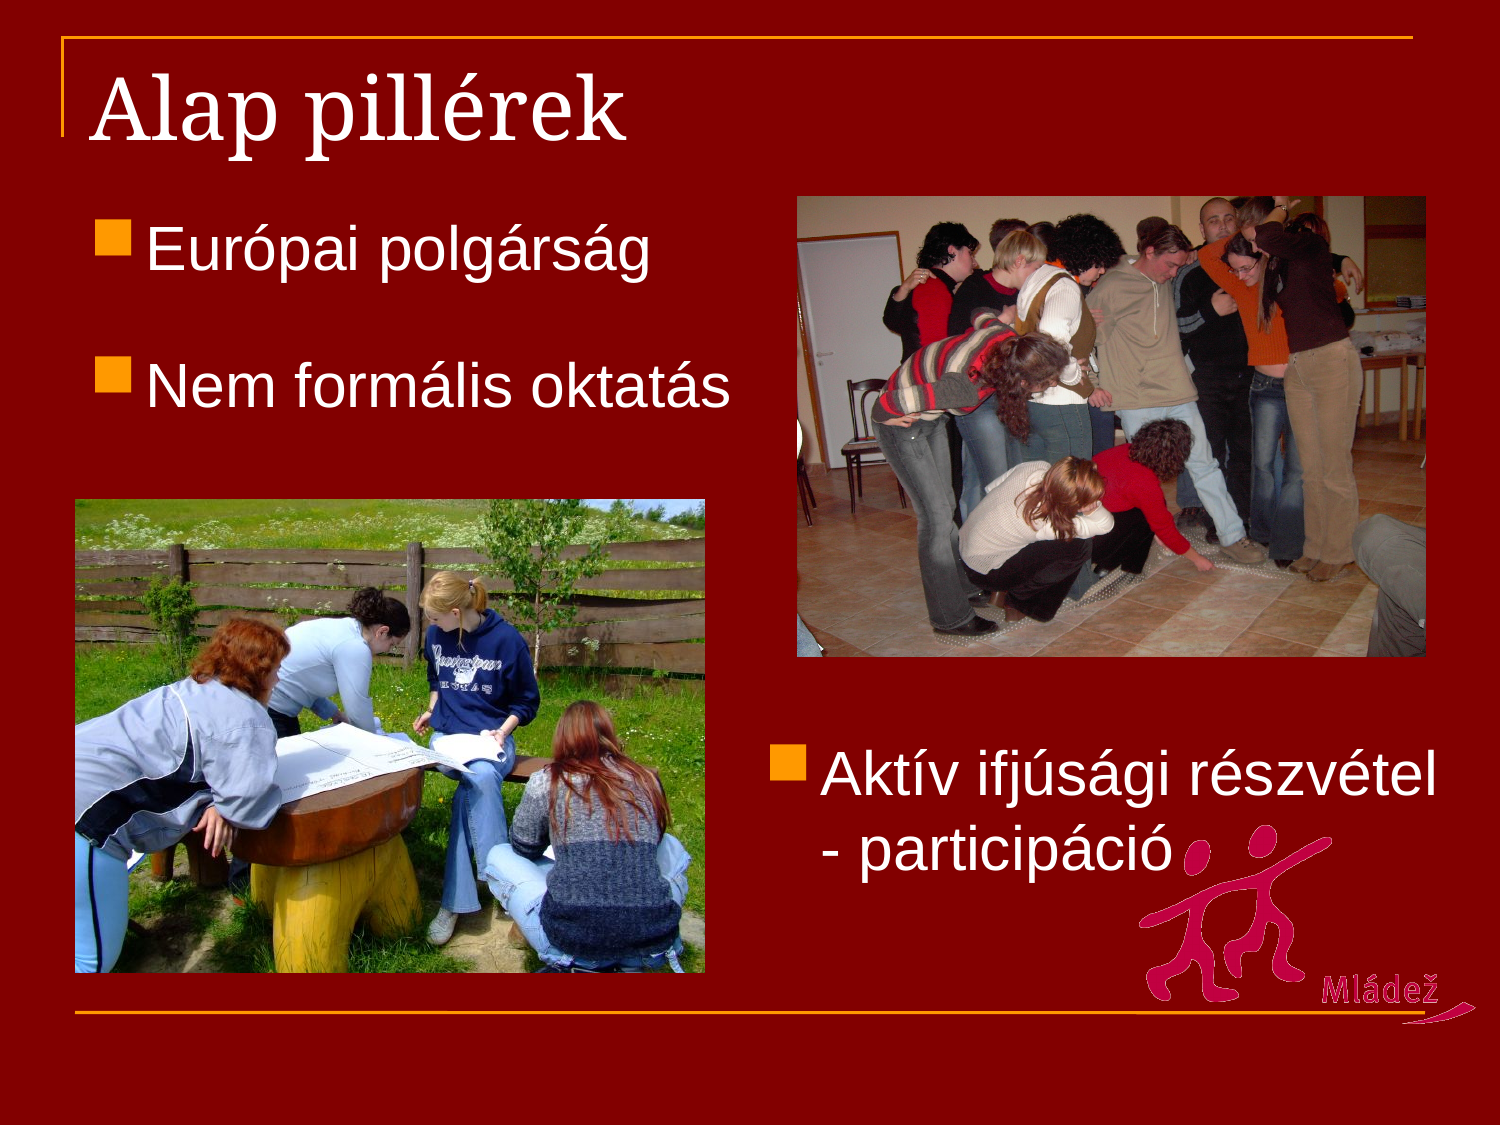

Alap pillérek
Európai polgárság
Nem formális oktatás
Aktív ifjúsági részvétel - participáció